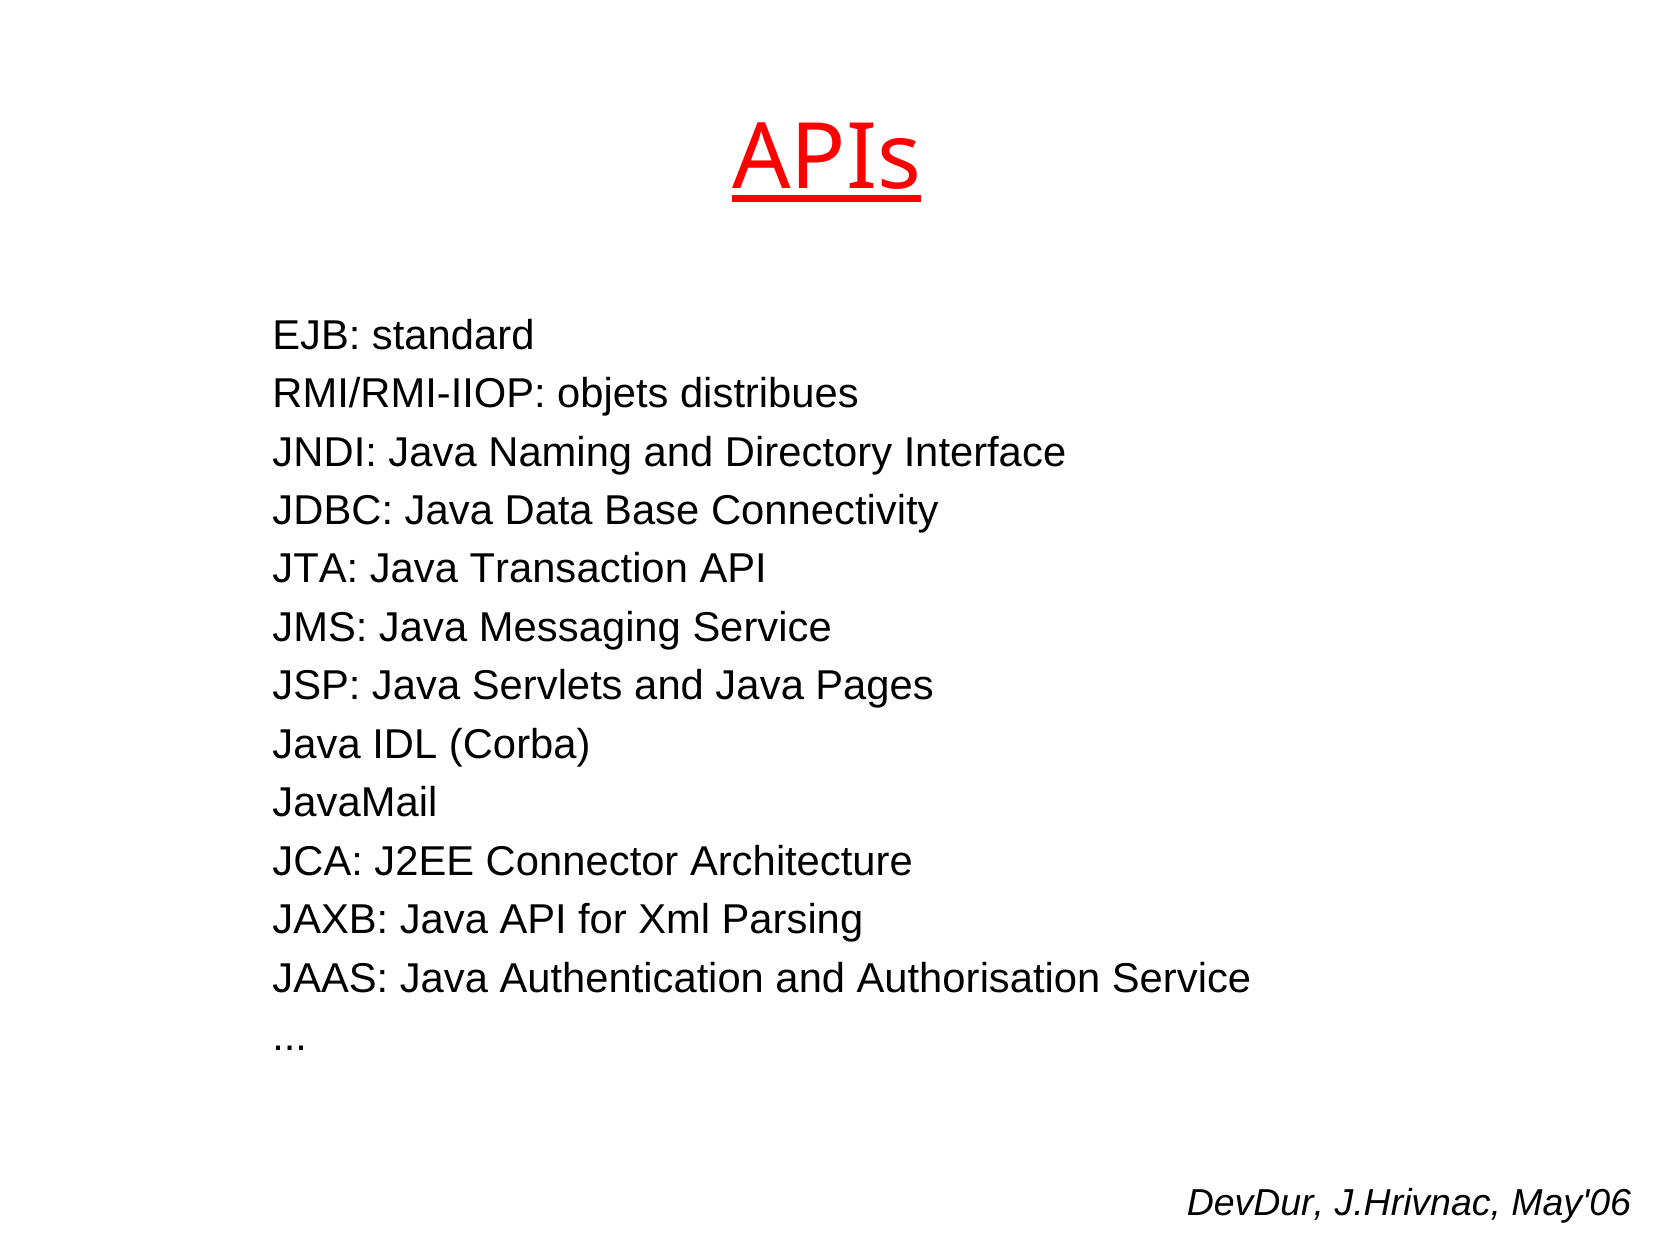

# APIs
EJB: standard
RMI/RMI-IIOP: objets distribues
JNDI: Java Naming and Directory Interface
JDBC: Java Data Base Connectivity
JTA: Java Transaction API
JMS: Java Messaging Service
JSP: Java Servlets and Java Pages
Java IDL (Corba)
JavaMail
JCA: J2EE Connector Architecture
JAXB: Java API for Xml Parsing
JAAS: Java Authentication and Authorisation Service
...
DevDur, J.Hrivnac, May'06